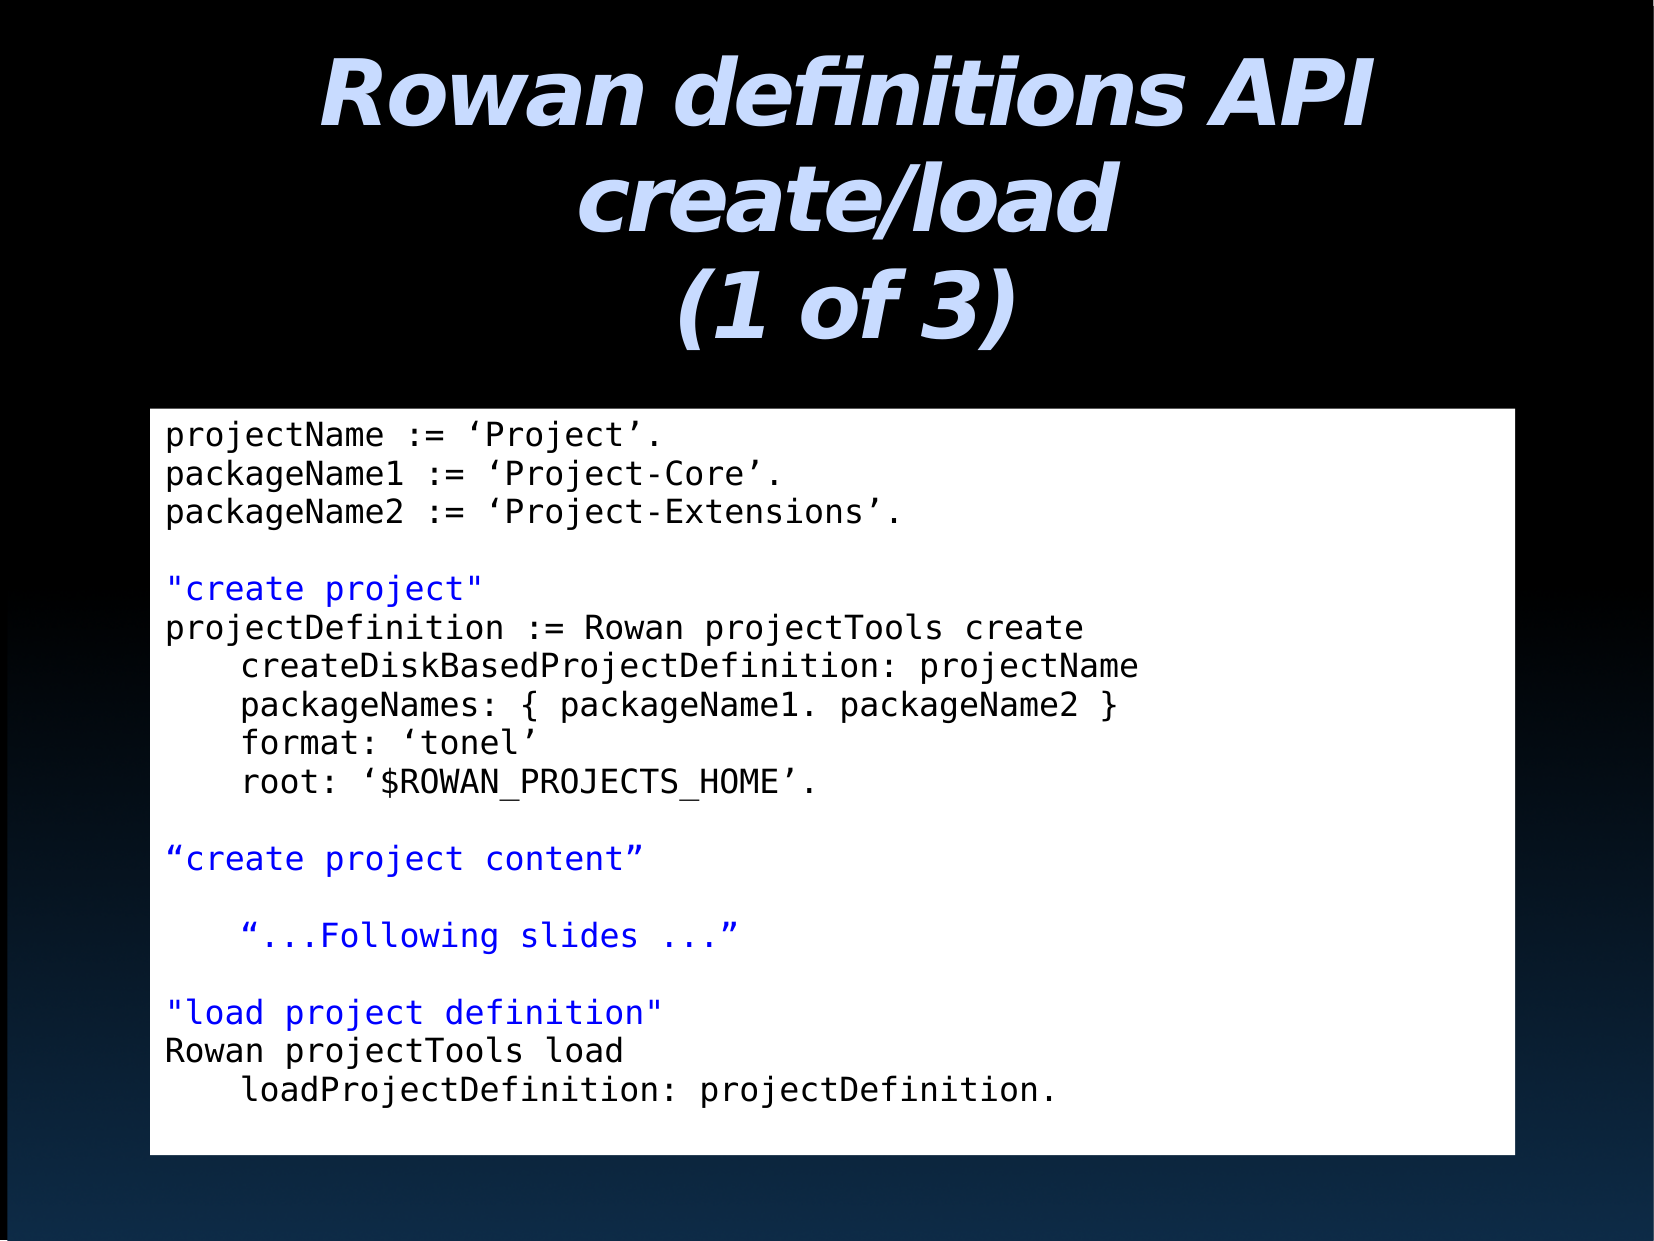

# Rowan definitions API create/load (1 of 3)
projectName := ‘Project’.
packageName1 := ‘Project-Core’.
packageName2 := ‘Project-Extensions’.
"create project"
projectDefinition := Rowan projectTools create
	createDiskBasedProjectDefinition: projectName
	packageNames: { packageName1. packageName2 }
	format: ‘tonel’
	root: ‘$ROWAN_PROJECTS_HOME’.
“create project content”
	“...Following slides ...”
"load project definition"
Rowan projectTools load
	loadProjectDefinition: projectDefinition.